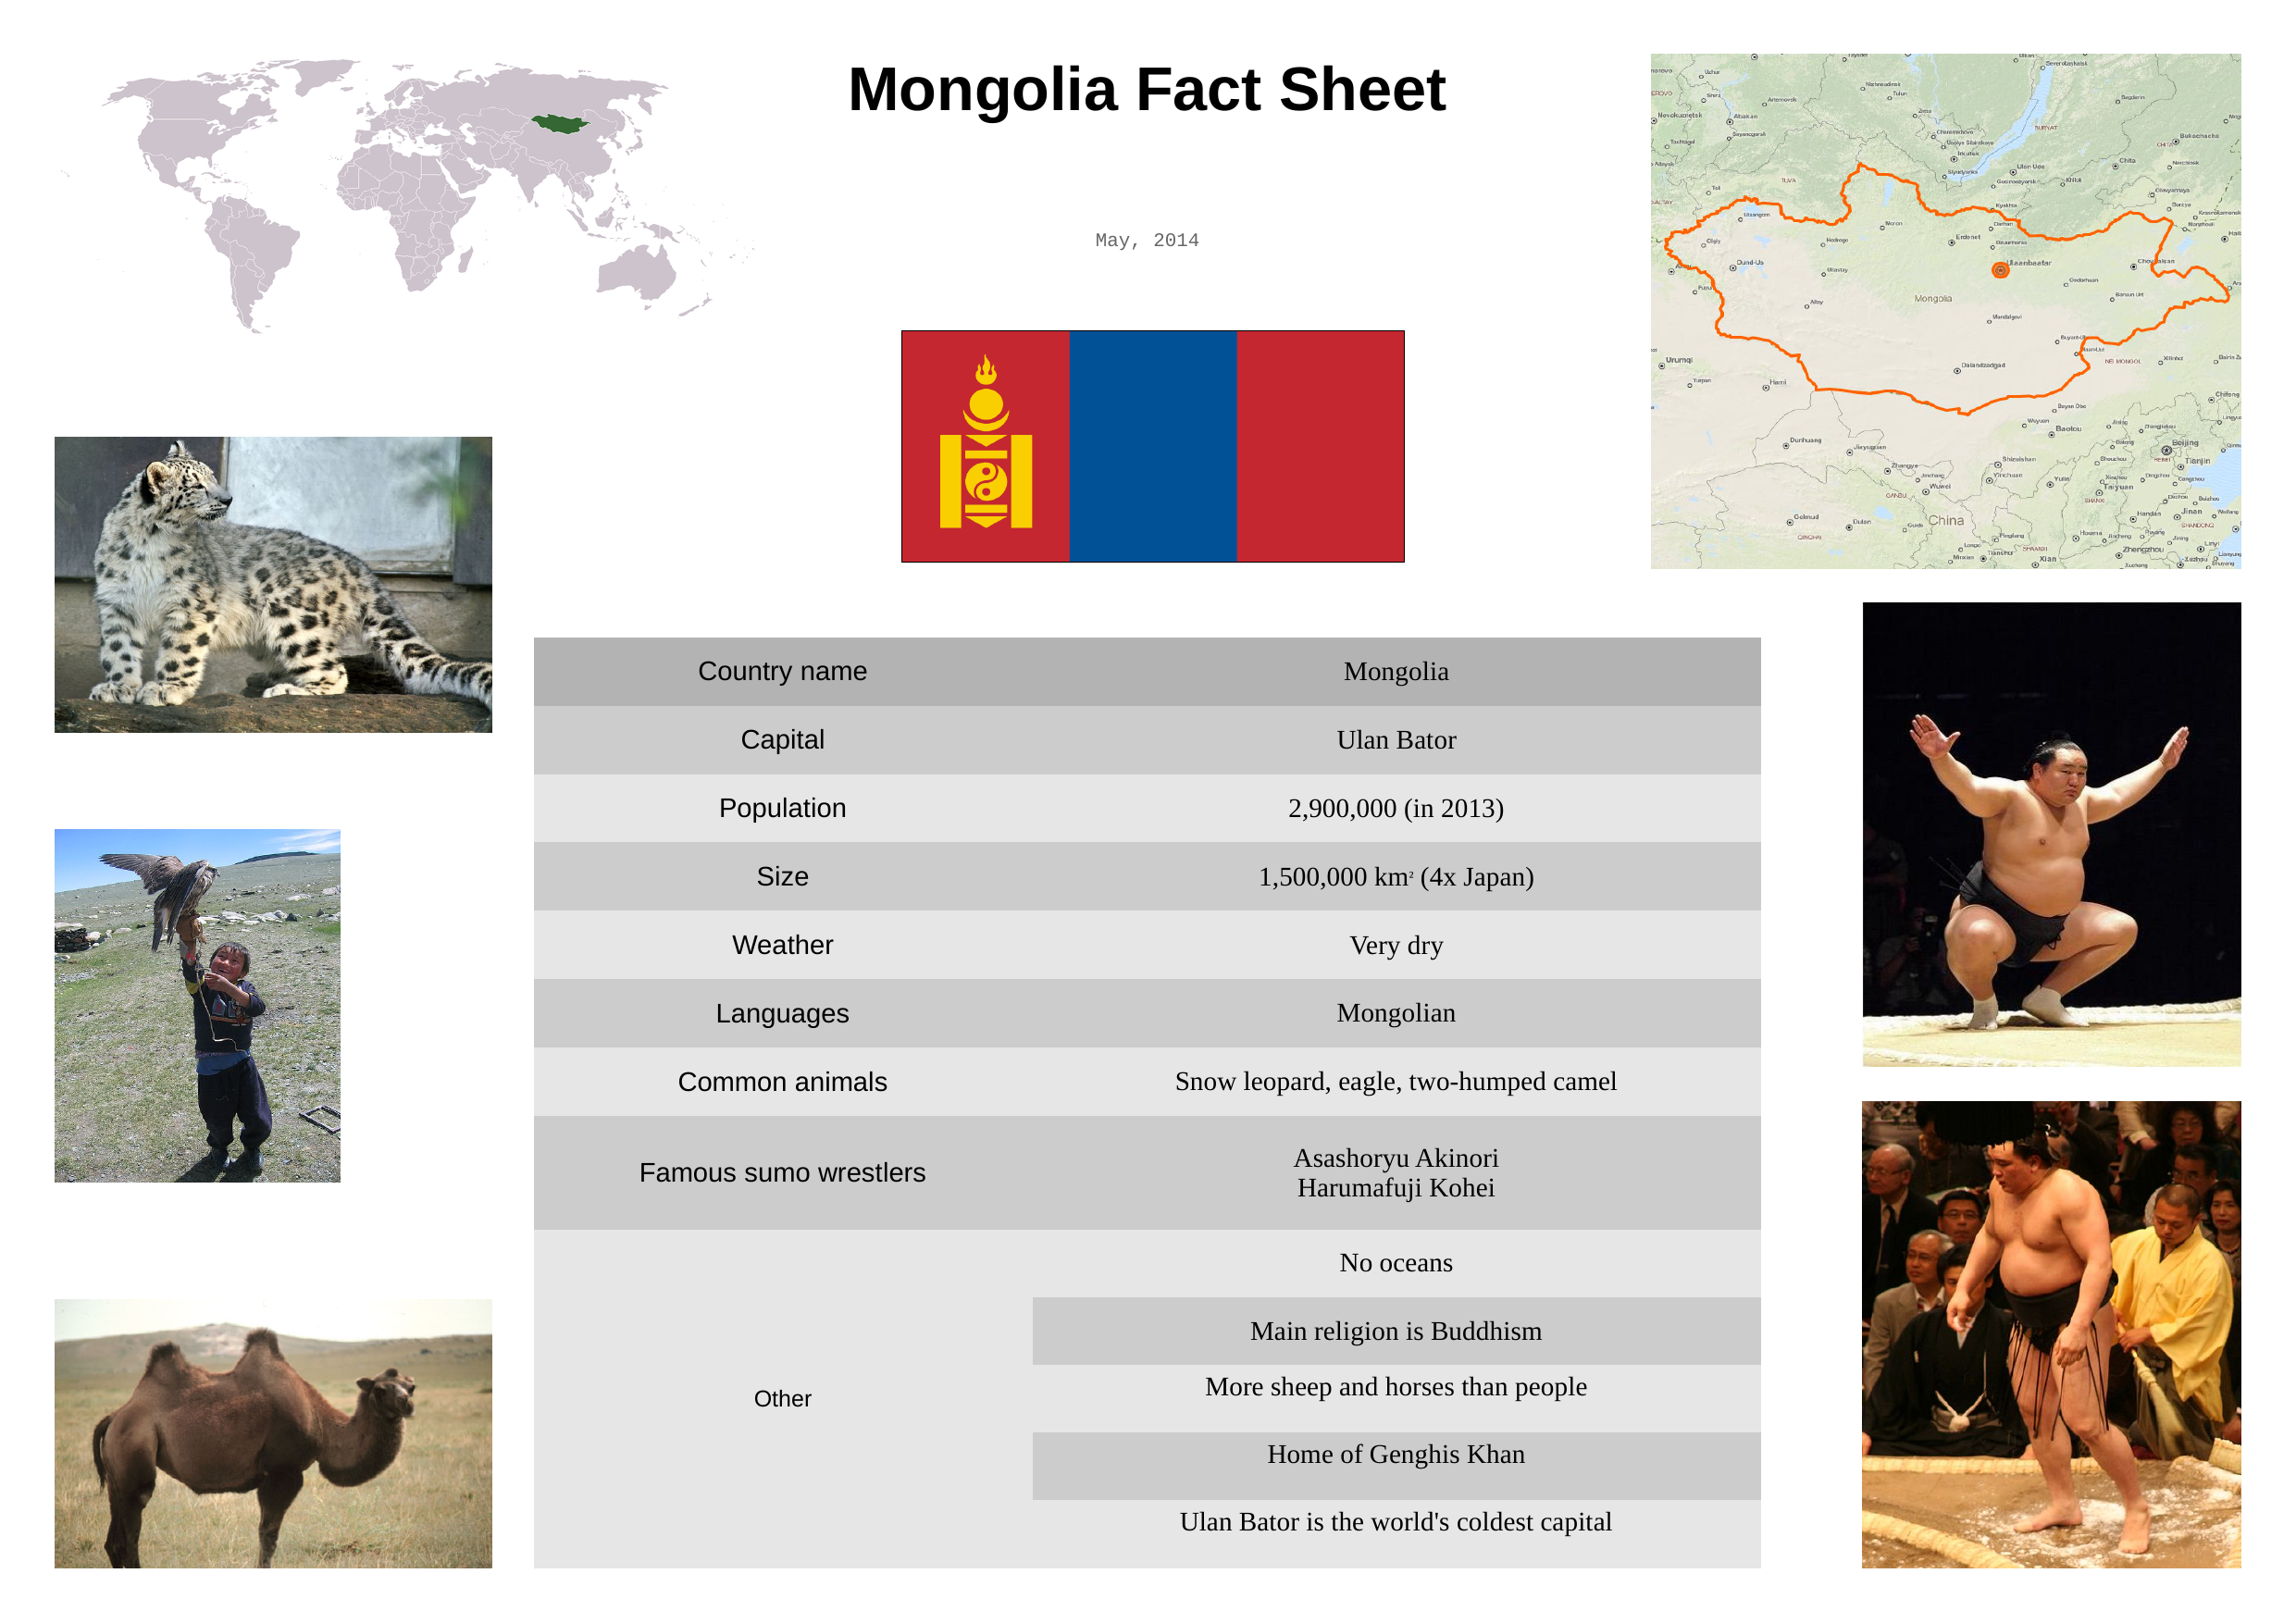

# Mongolia Fact Sheet
May, 2014
| Country name | Mongolia |
| --- | --- |
| Capital | Ulan Bator |
| Population | 2,900,000 (in 2013) |
| Size | 1,500,000 km² (4x Japan) |
| Weather | Very dry |
| Languages | Mongolian |
| Common animals | Snow leopard, eagle, two-humped camel |
| Famous sumo wrestlers | Asashoryu Akinori Harumafuji Kohei |
| Other | No oceans |
| | Main religion is Buddhism |
| | More sheep and horses than people |
| | Home of Genghis Khan |
| | Ulan Bator is the world's coldest capital |